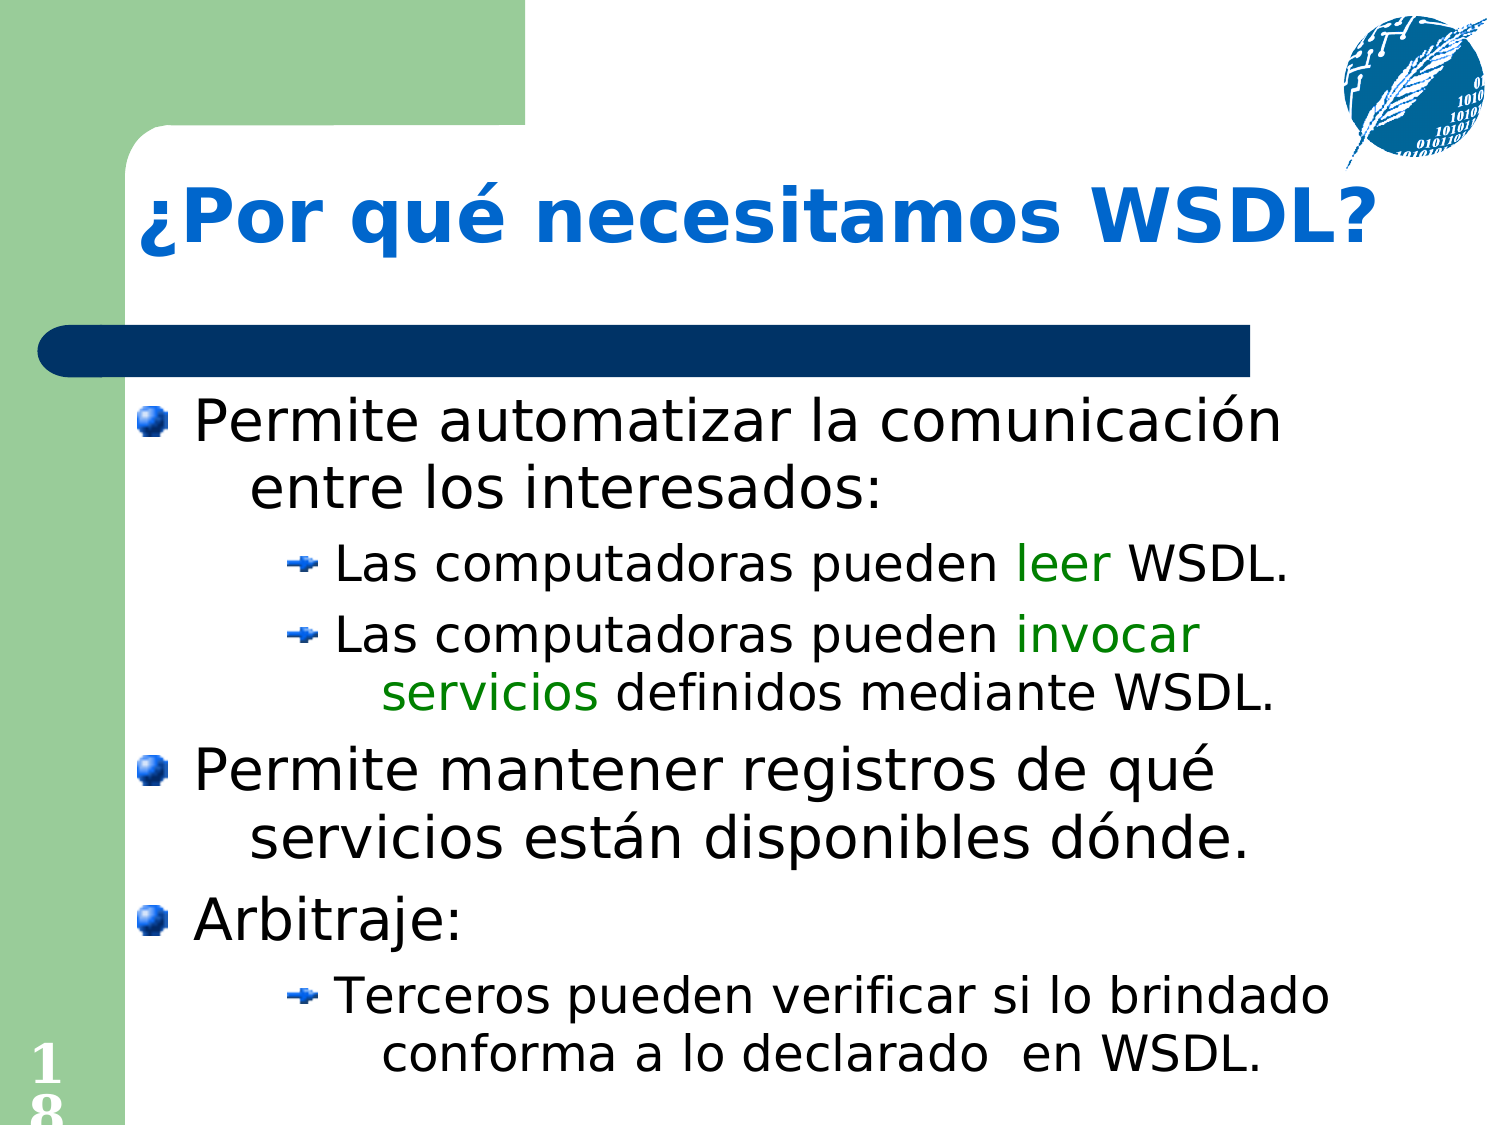

# ¿Por qué necesitamos WSDL?
Permite automatizar la comunicación entre los interesados:
Las computadoras pueden leer WSDL.
Las computadoras pueden invocar servicios definidos mediante WSDL.
Permite mantener registros de qué servicios están disponibles dónde.
Arbitraje:
Terceros pueden verificar si lo brindado conforma a lo declarado en WSDL.
18